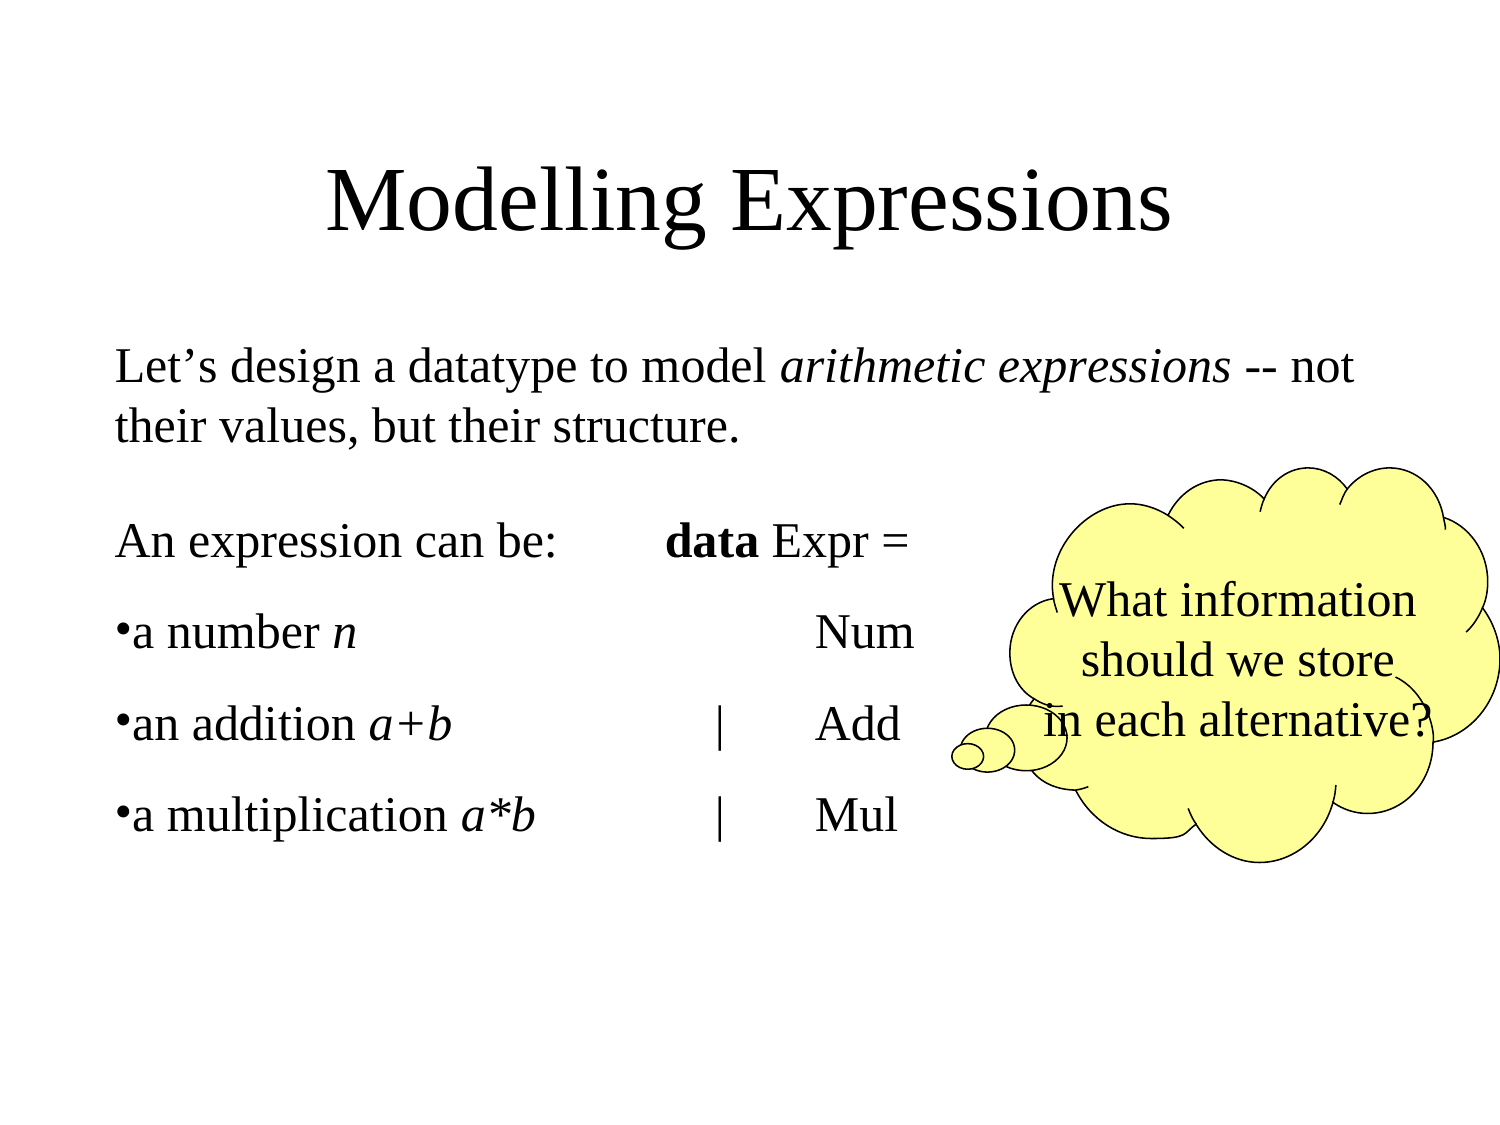

# Modelling Expressions
Let’s design a datatype to model arithmetic expressions -- not their values, but their structure.
What information
should we store
in each alternative?
An expression can be:
a number n
an addition a+b
a multiplication a*b
data Expr =
 	Num
 |	Add
 |	Mul